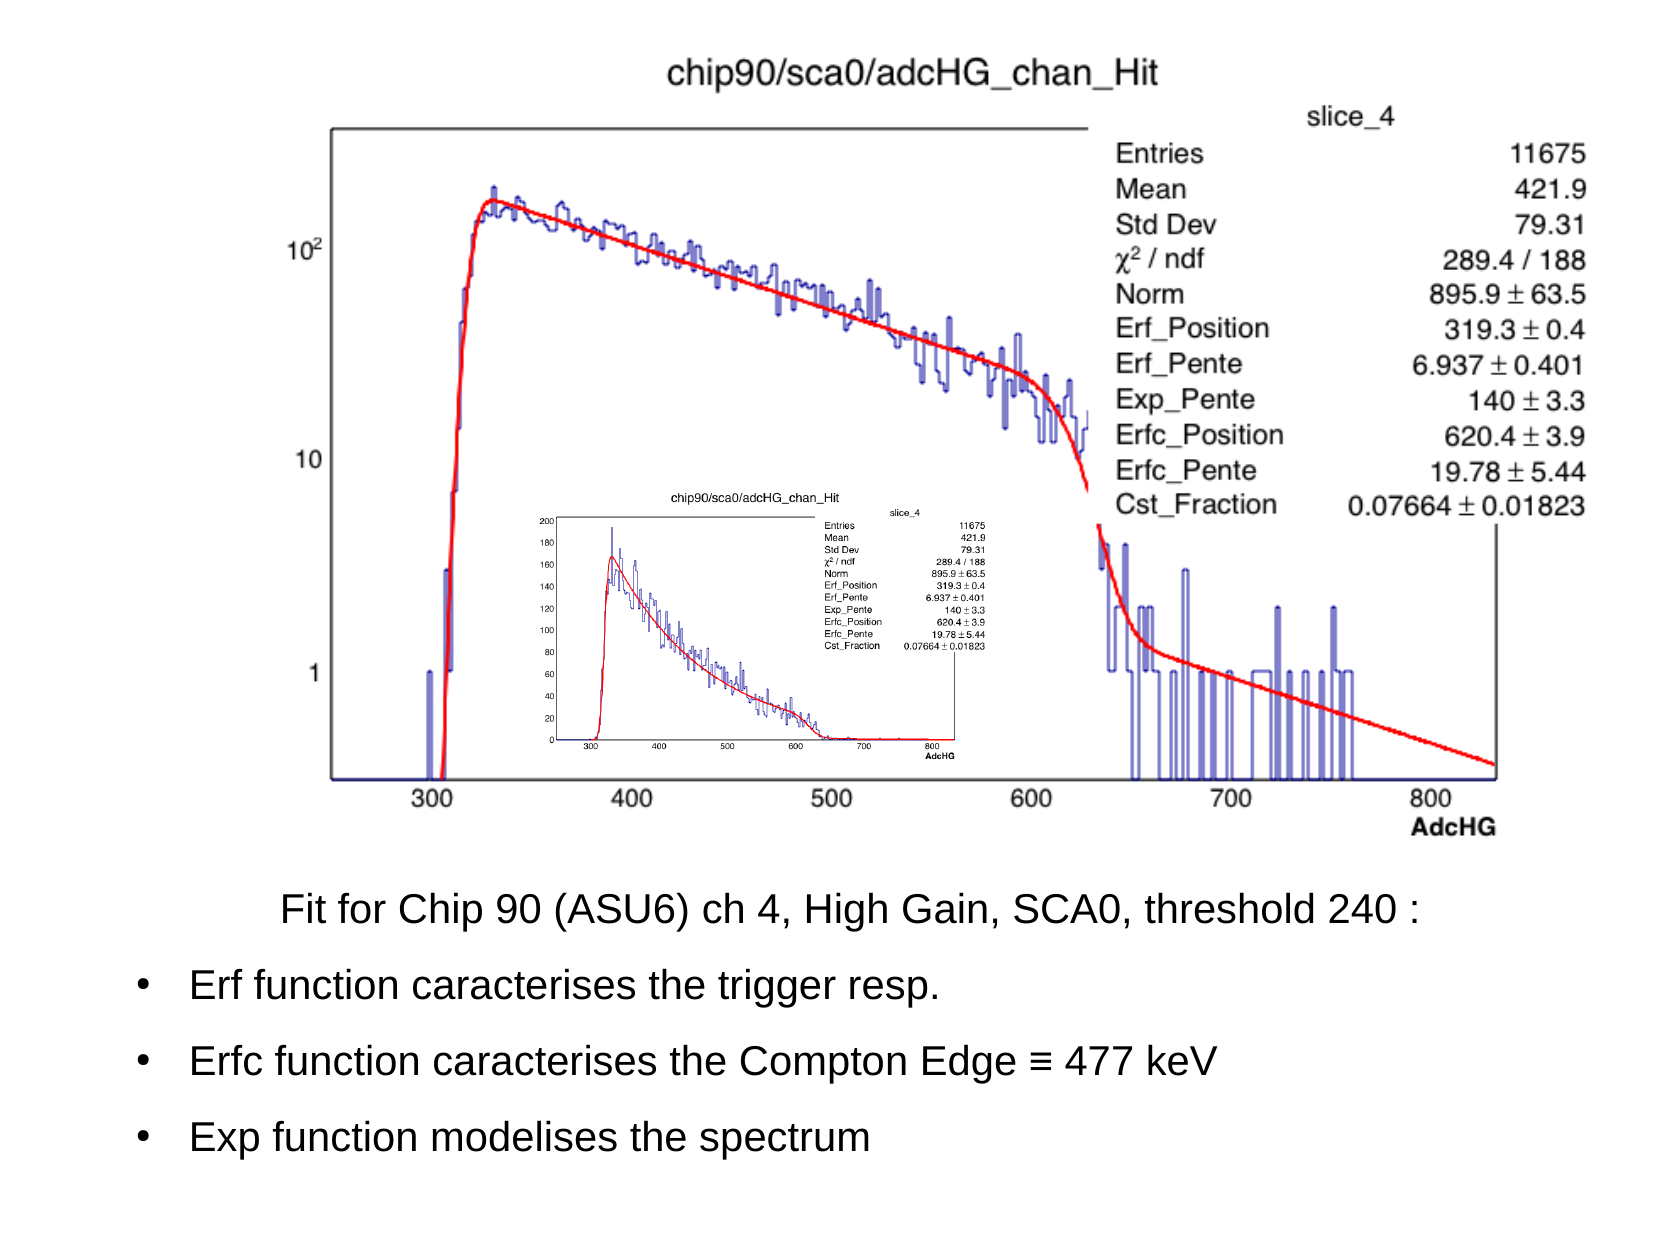

# Fit for Chip 90 (ASU6) ch 4, High Gain, SCA0, threshold 240 :
Erf function caracterises the trigger resp.
Erfc function caracterises the Compton Edge ≡ 477 keV
Exp function modelises the spectrum